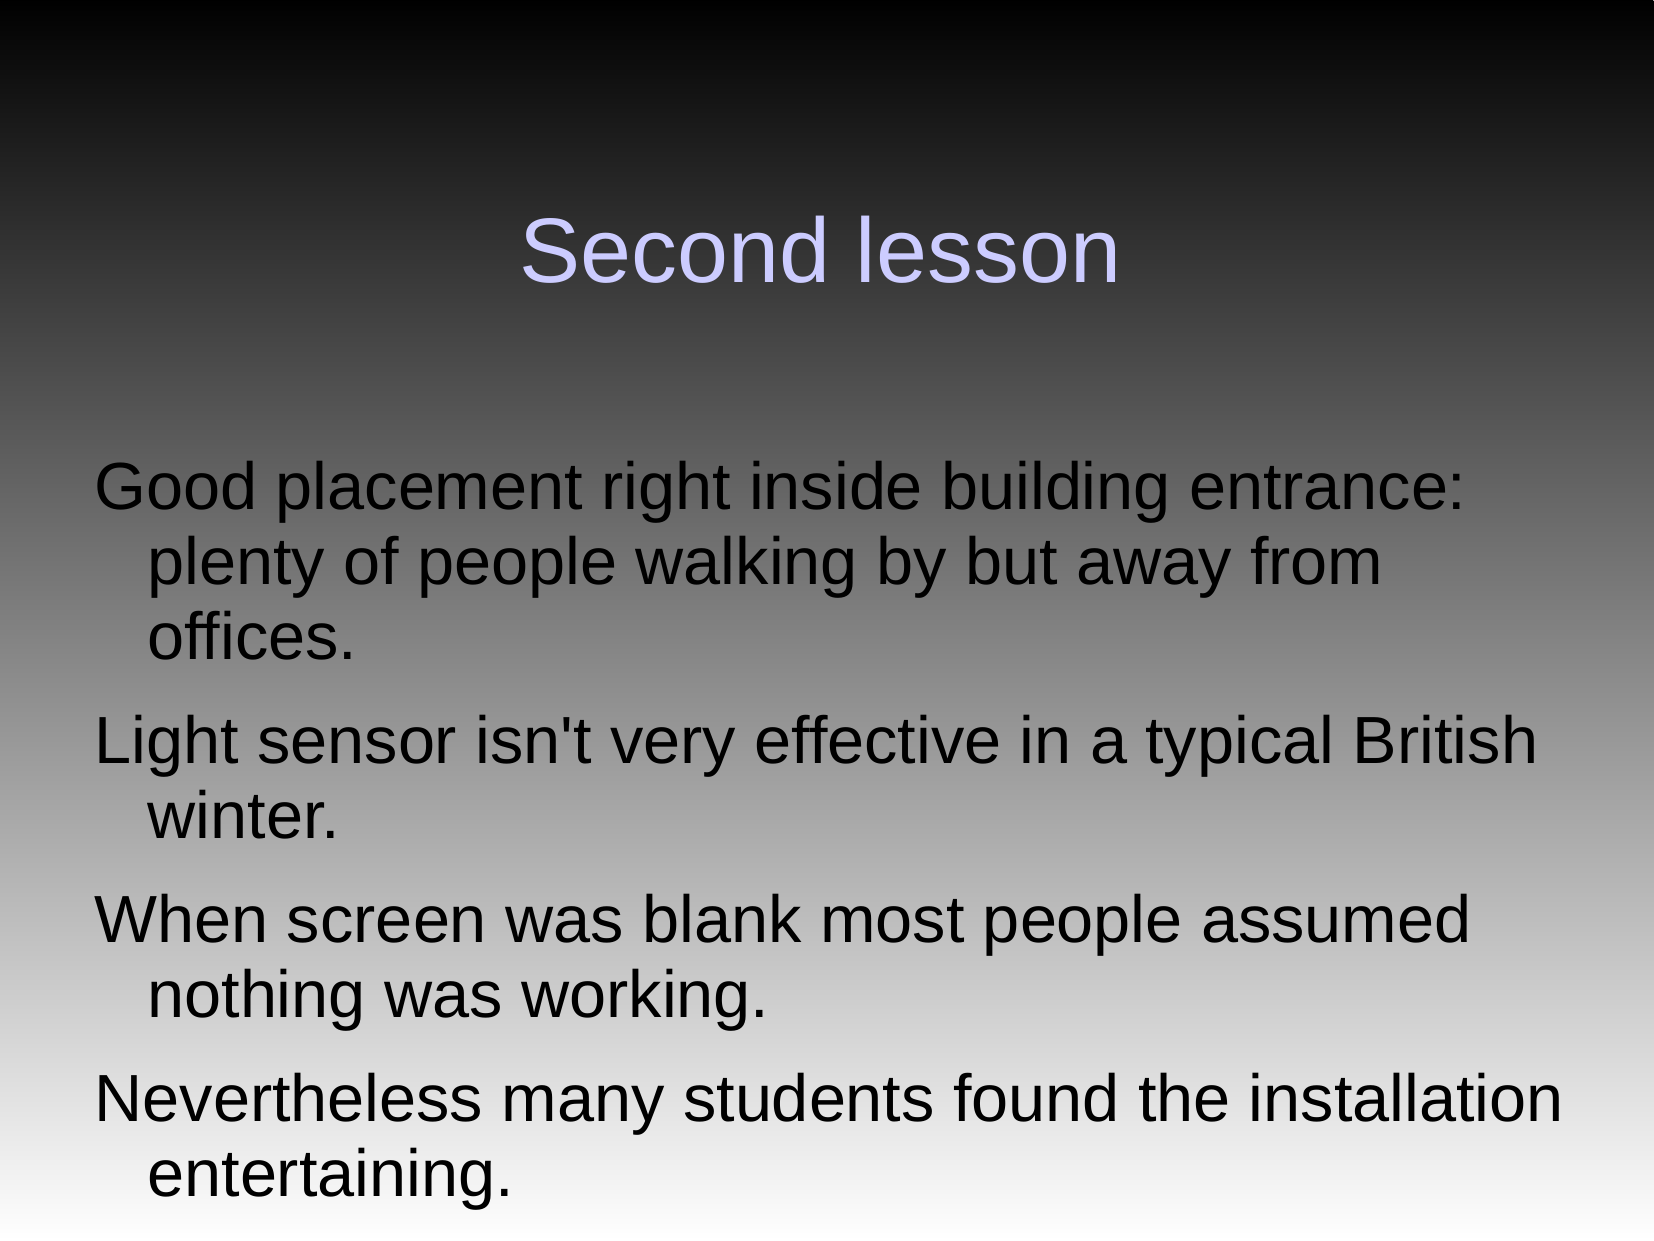

# Second lesson
Good placement right inside building entrance: plenty of people walking by but away from offices.
Light sensor isn't very effective in a typical British winter.
When screen was blank most people assumed nothing was working.
Nevertheless many students found the installation entertaining.